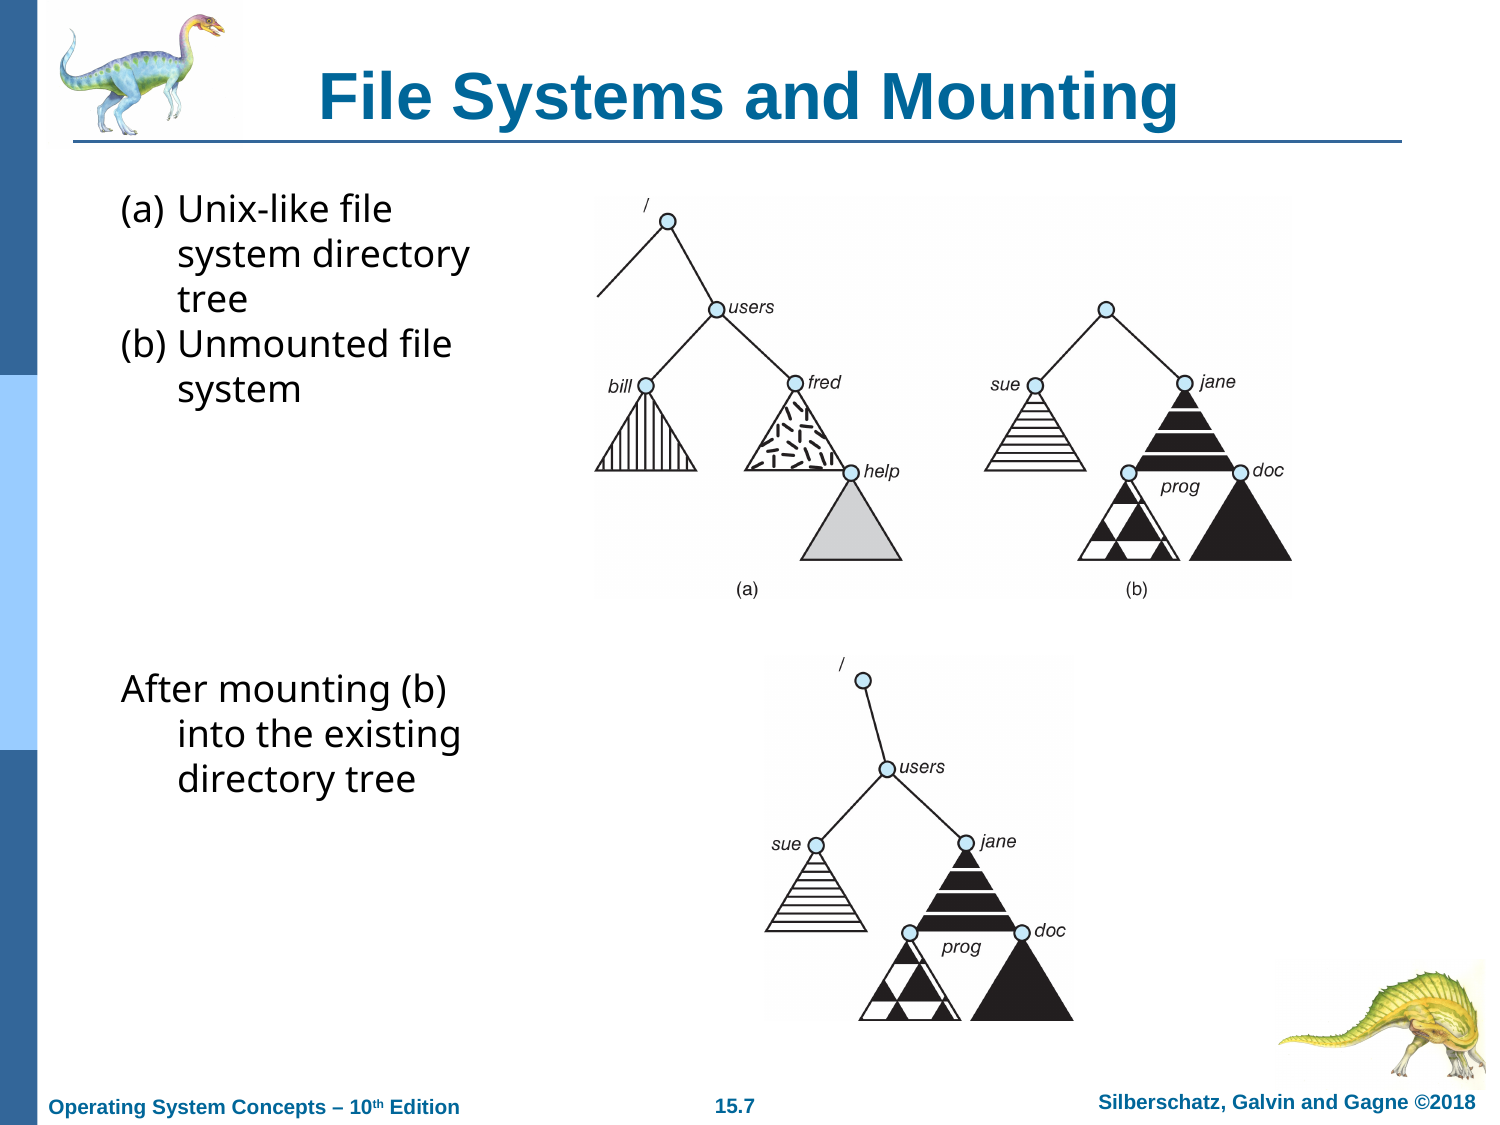

# File Systems and Mounting
Unix-like file system directory tree
Unmounted file system
After mounting (b) into the existing directory tree